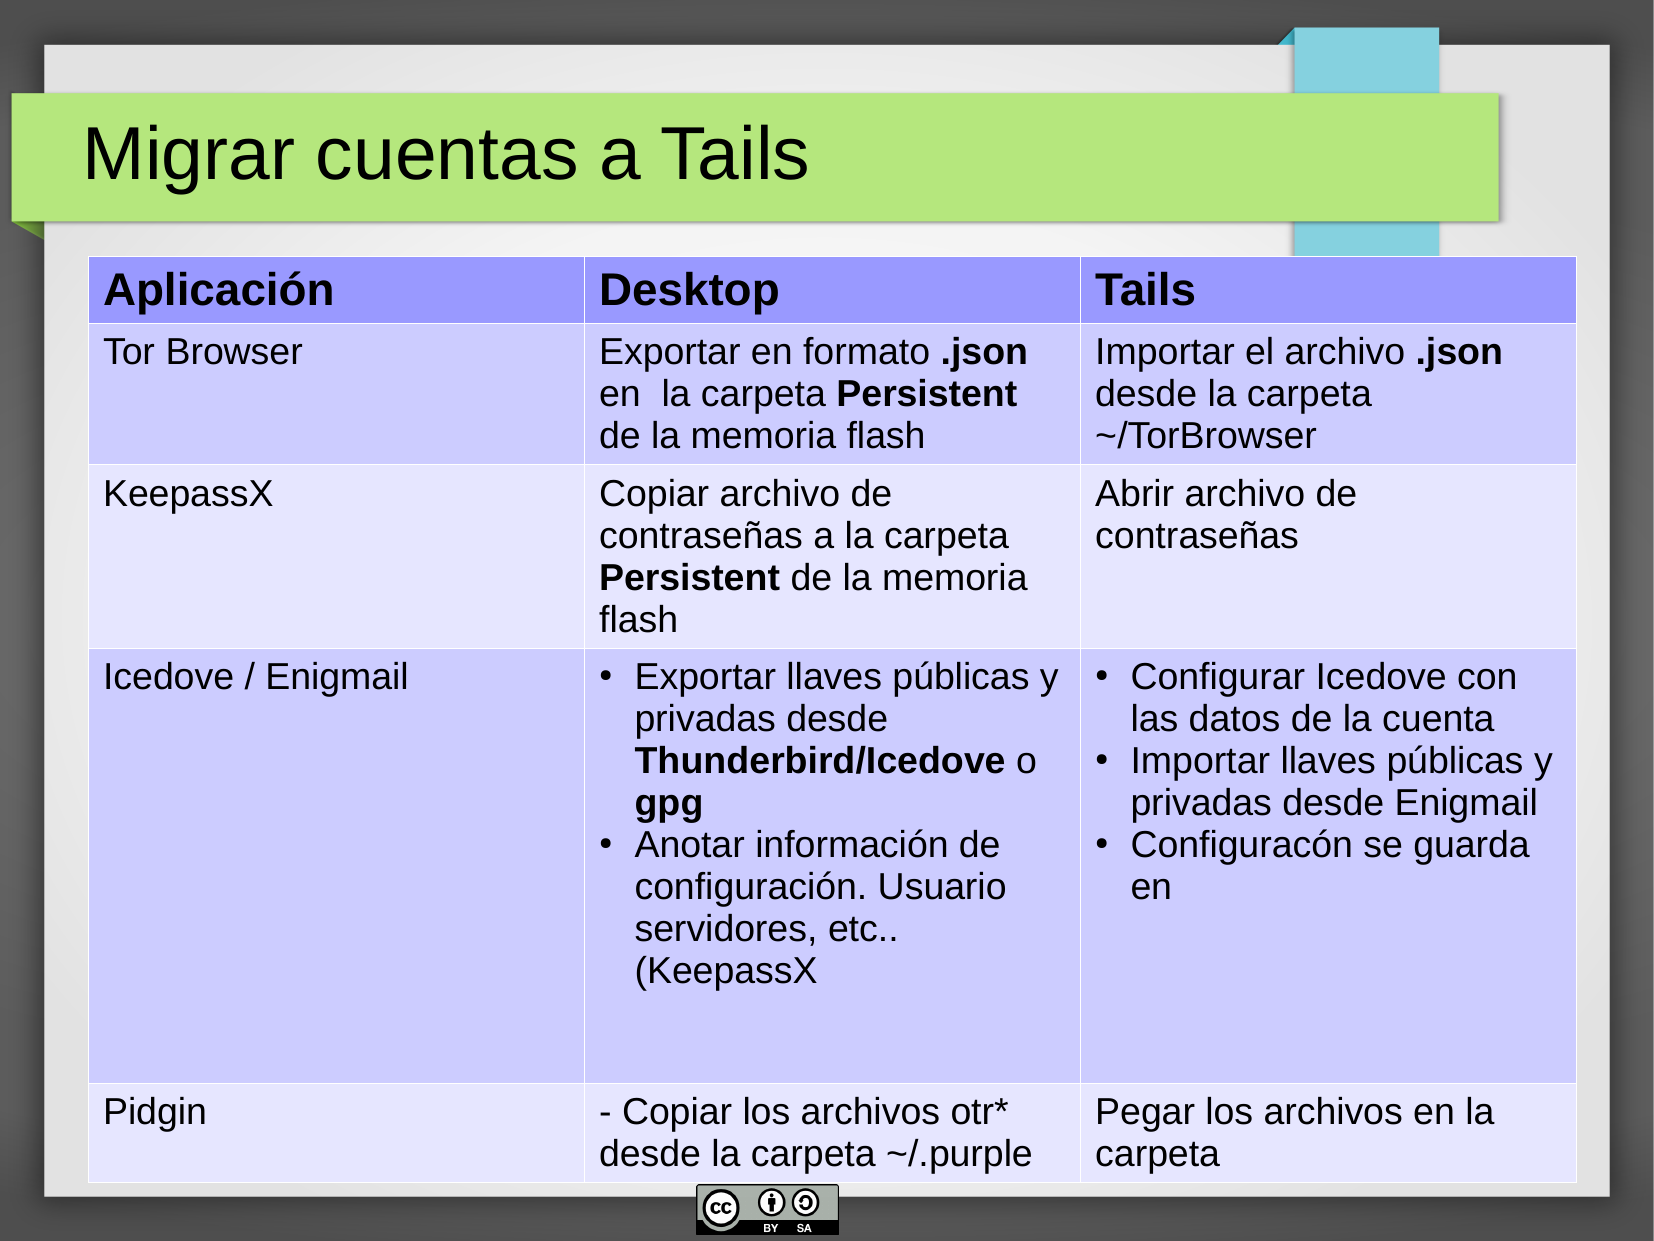

# Migrar cuentas a Tails
| Aplicación | Desktop | Tails |
| --- | --- | --- |
| Tor Browser | Exportar en formato .json en la carpeta Persistent de la memoria flash | Importar el archivo .json desde la carpeta ~/TorBrowser |
| KeepassX | Copiar archivo de contraseñas a la carpeta Persistent de la memoria flash | Abrir archivo de contraseñas |
| Icedove / Enigmail | Exportar llaves públicas y privadas desde Thunderbird/Icedove o gpg Anotar información de configuración. Usuario servidores, etc.. (KeepassX | Configurar Icedove con las datos de la cuenta Importar llaves públicas y privadas desde Enigmail Configuracón se guarda en |
| Pidgin | - Copiar los archivos otr\* desde la carpeta ~/.purple | Pegar los archivos en la carpeta |